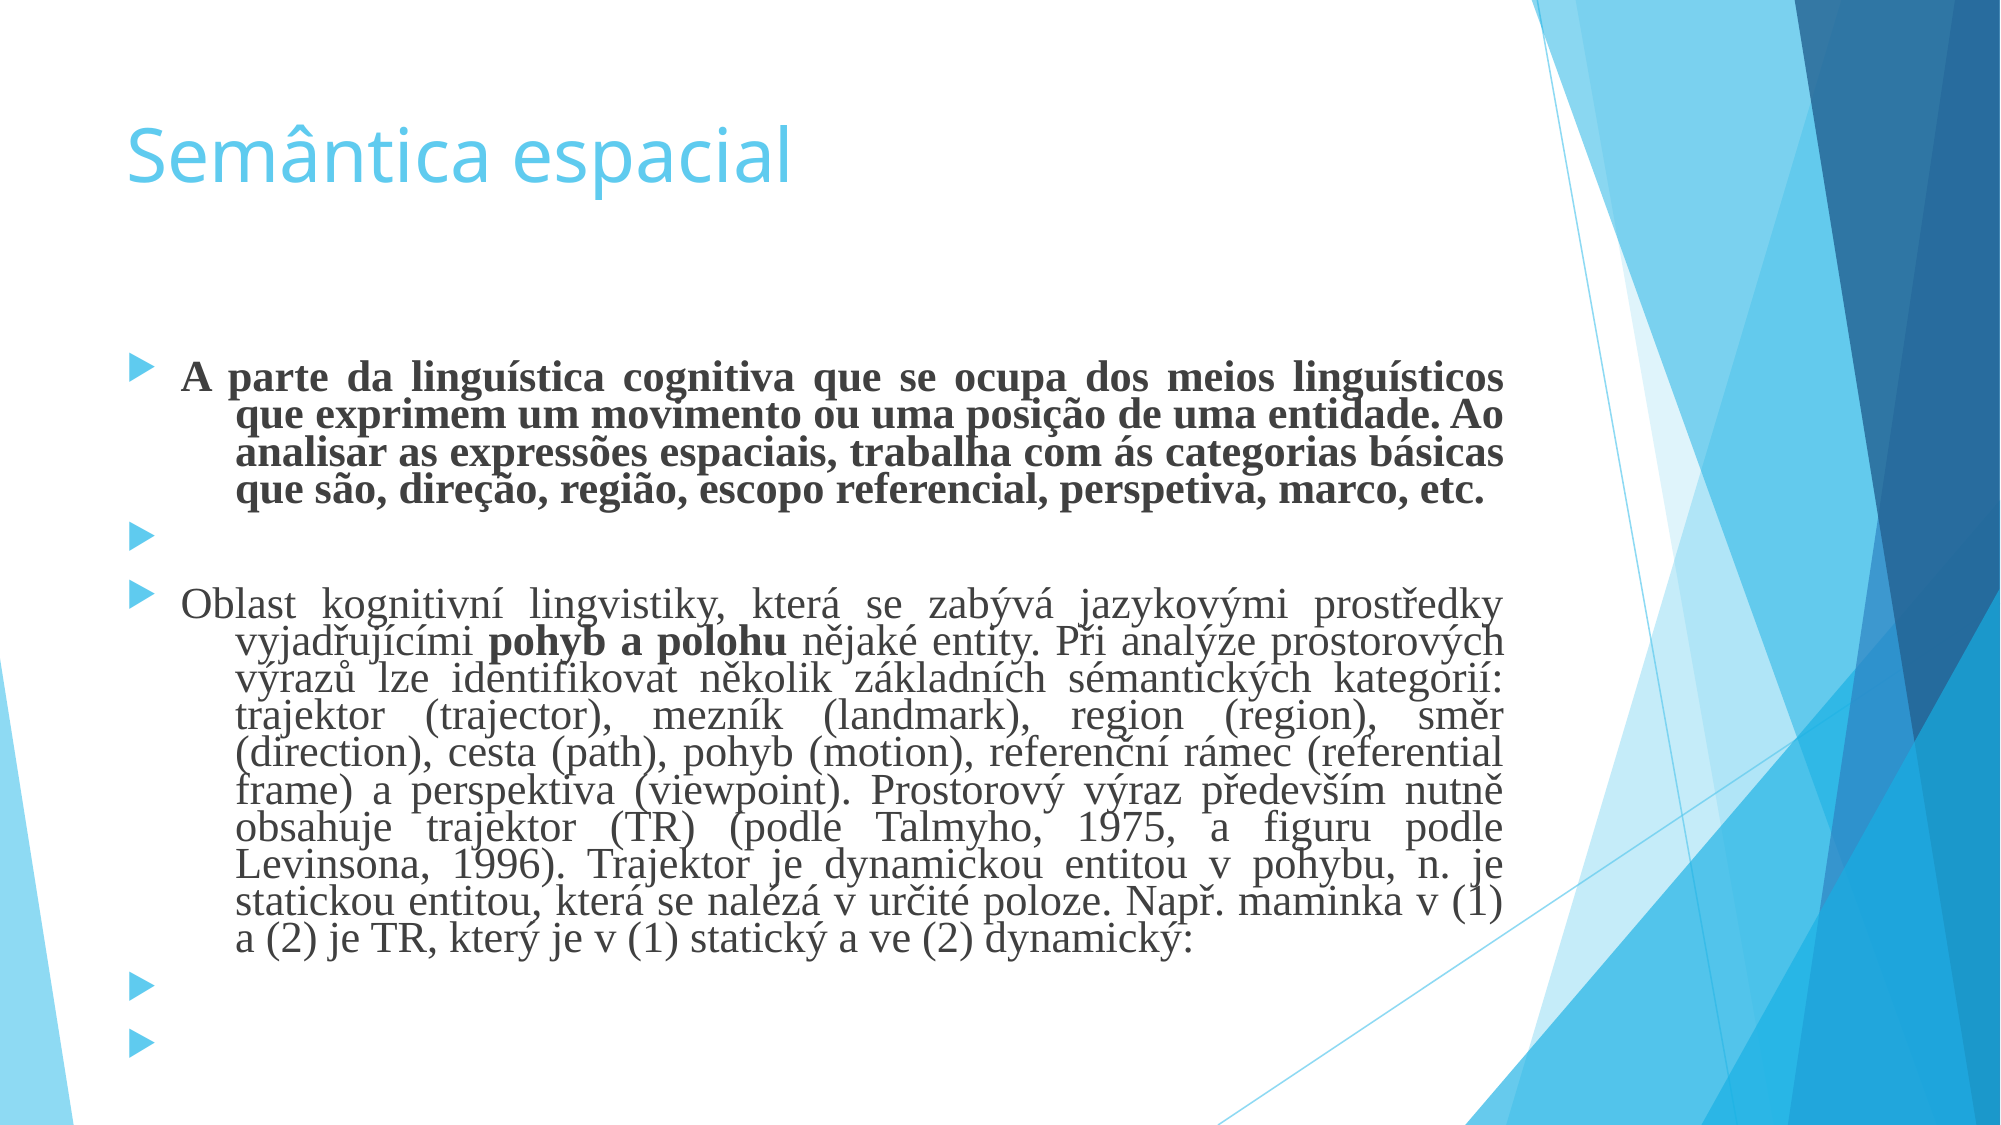

# Semântica espacial
A parte da linguística cognitiva que se ocupa dos meios linguísticos que exprimem um movimento ou uma posição de uma entidade. Ao analisar as expressões espaciais, trabalha com ás categorias básicas que são, direção, região, escopo referencial, perspetiva, marco, etc.
Oblast kognitivní lingvistiky, která se zabývá jazykovými prostředky vyjadřujícími pohyb a polohu nějaké entity. Při analýze prostorových výrazů lze identifikovat několik základních sémantických kategorií: trajektor (trajector), mezník (landmark), region (region), směr (direction), cesta (path), pohyb (motion), referenční rámec (referential frame) a perspektiva (viewpoint). Prostorový výraz především nutně obsahuje trajektor (TR) (podle Talmyho, 1975, a figuru podle Levinsona, 1996). Trajektor je dynamickou entitou v pohybu, n. je statickou entitou, která se nalézá v určité poloze. Např. maminka v (1) a (2) je TR, který je v (1) statický a ve (2) dynamický: